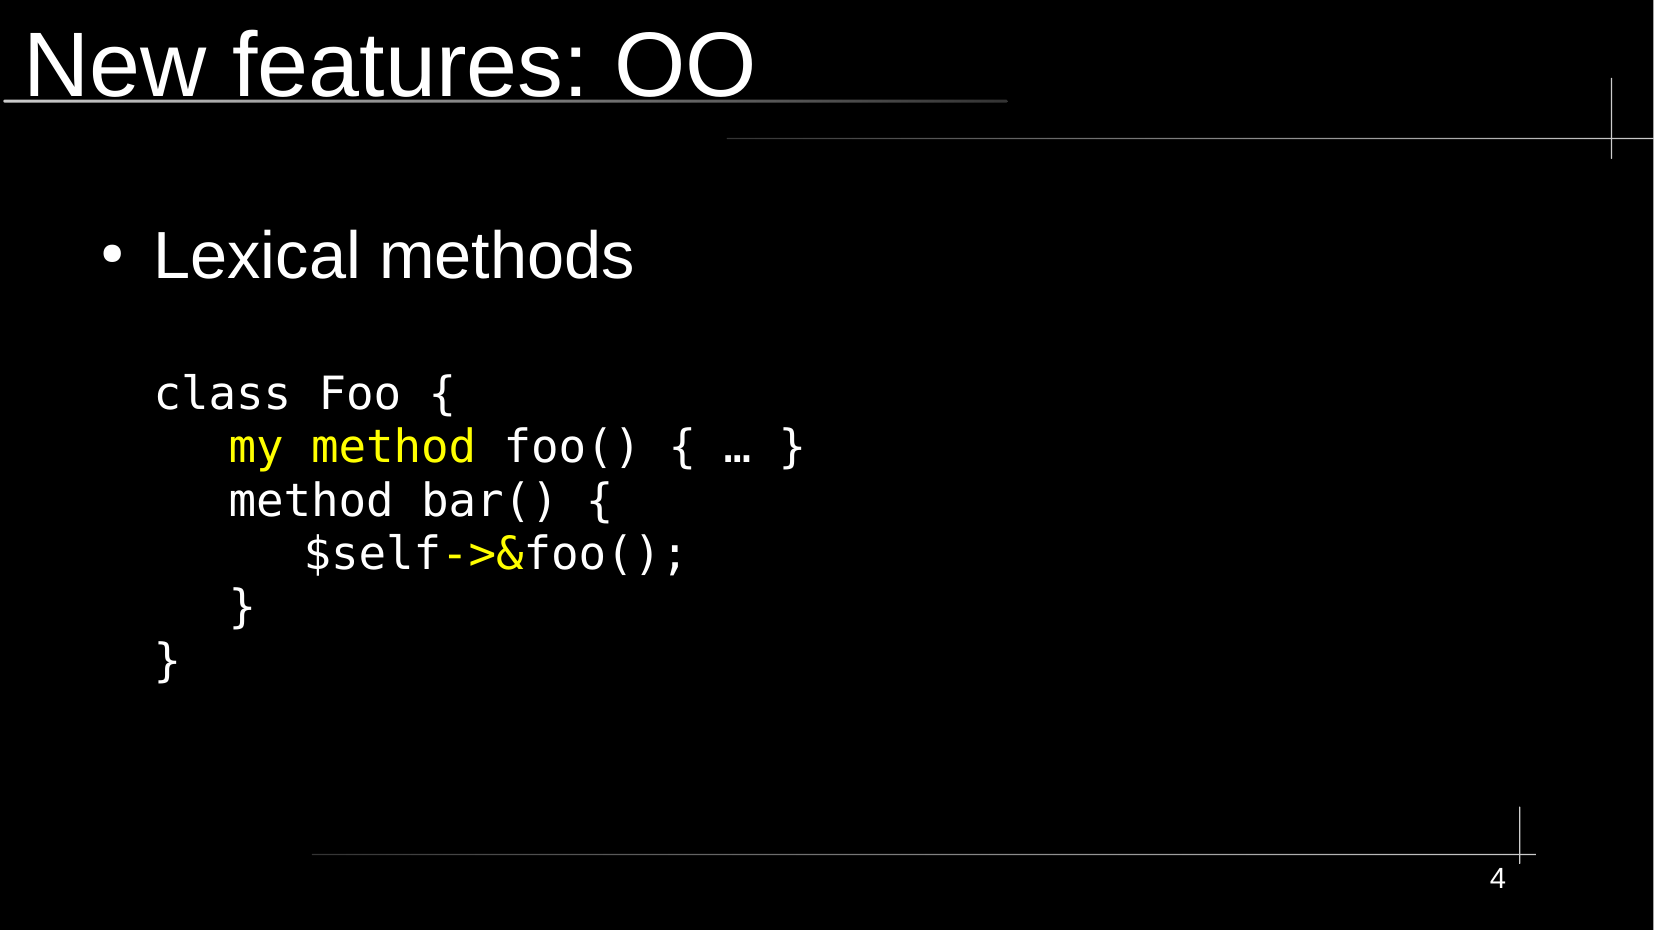

# New features: OO
Lexical methods
class Foo {
	my method foo() { … }
	method bar() {
		$self->&foo();
	}
}
4